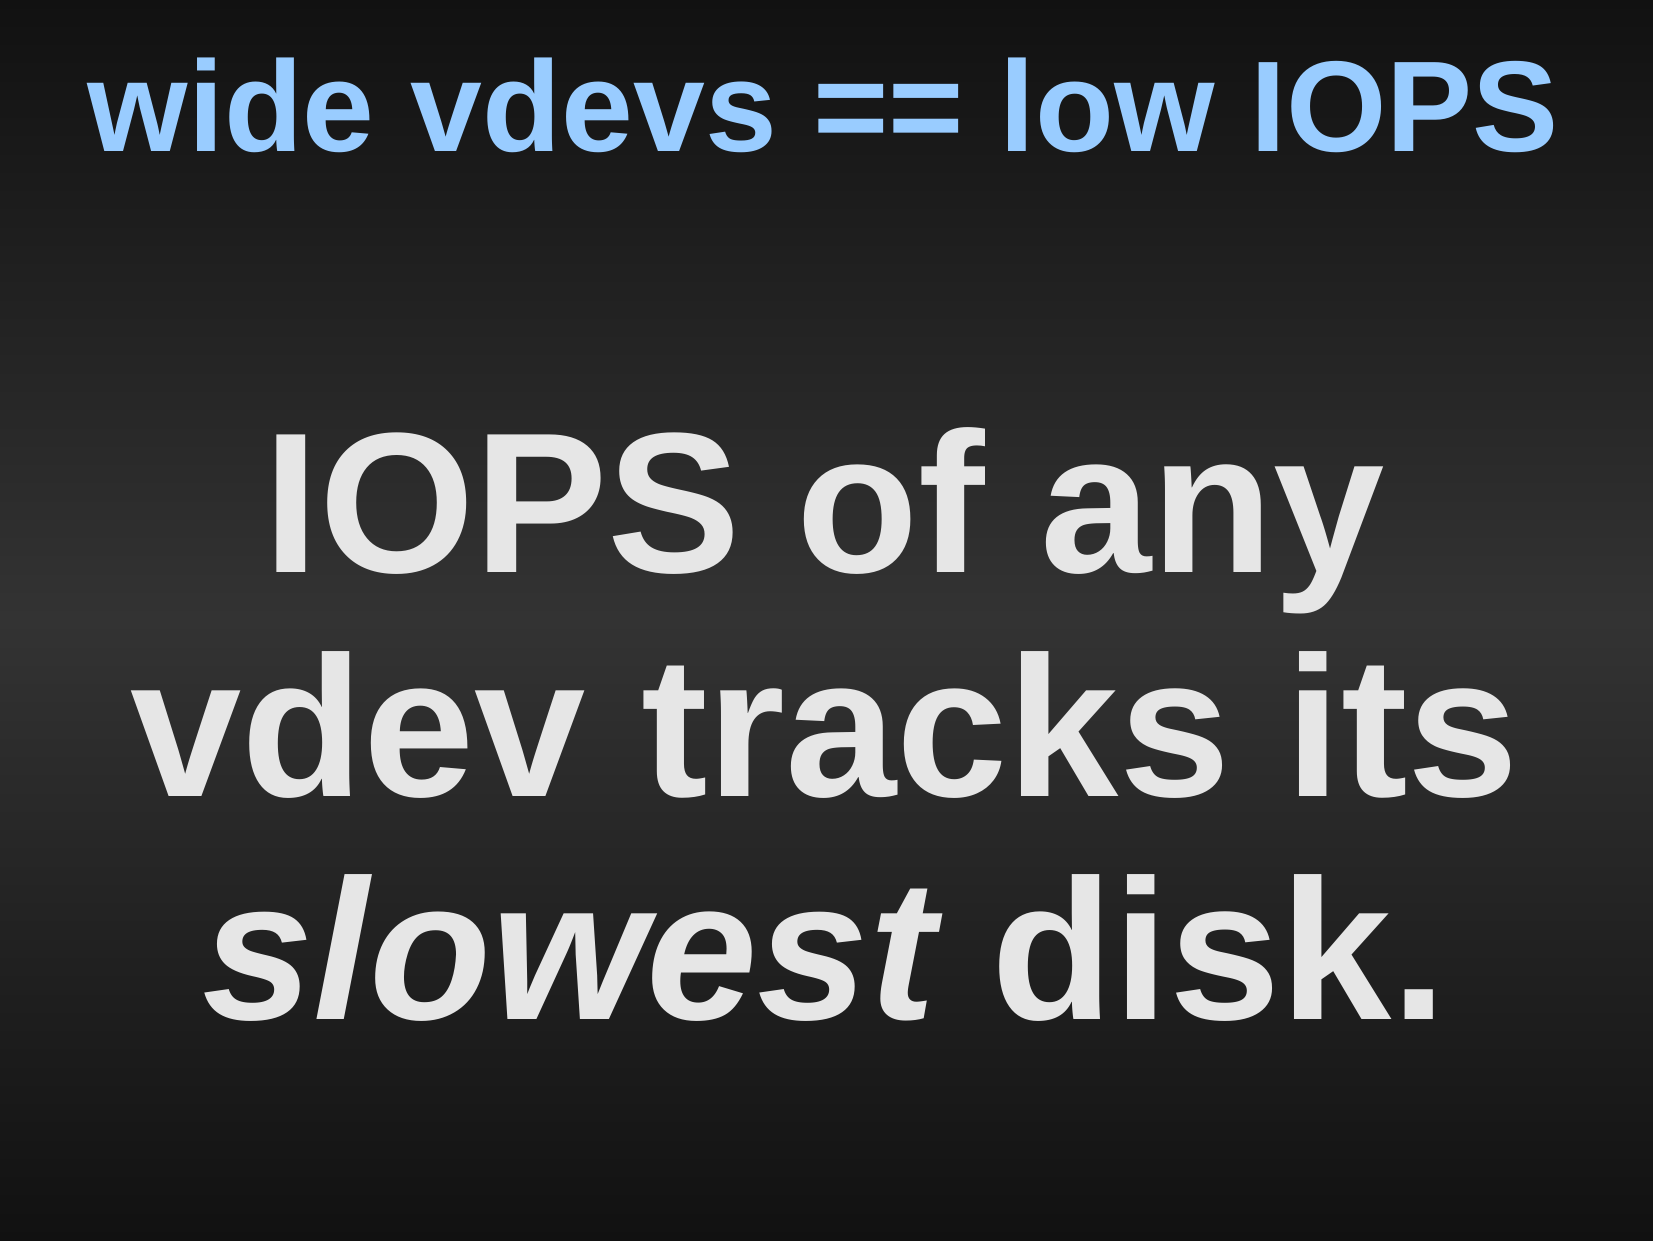

# wide vdevs == low IOPS
IOPS of any
vdev tracks its slowest disk.